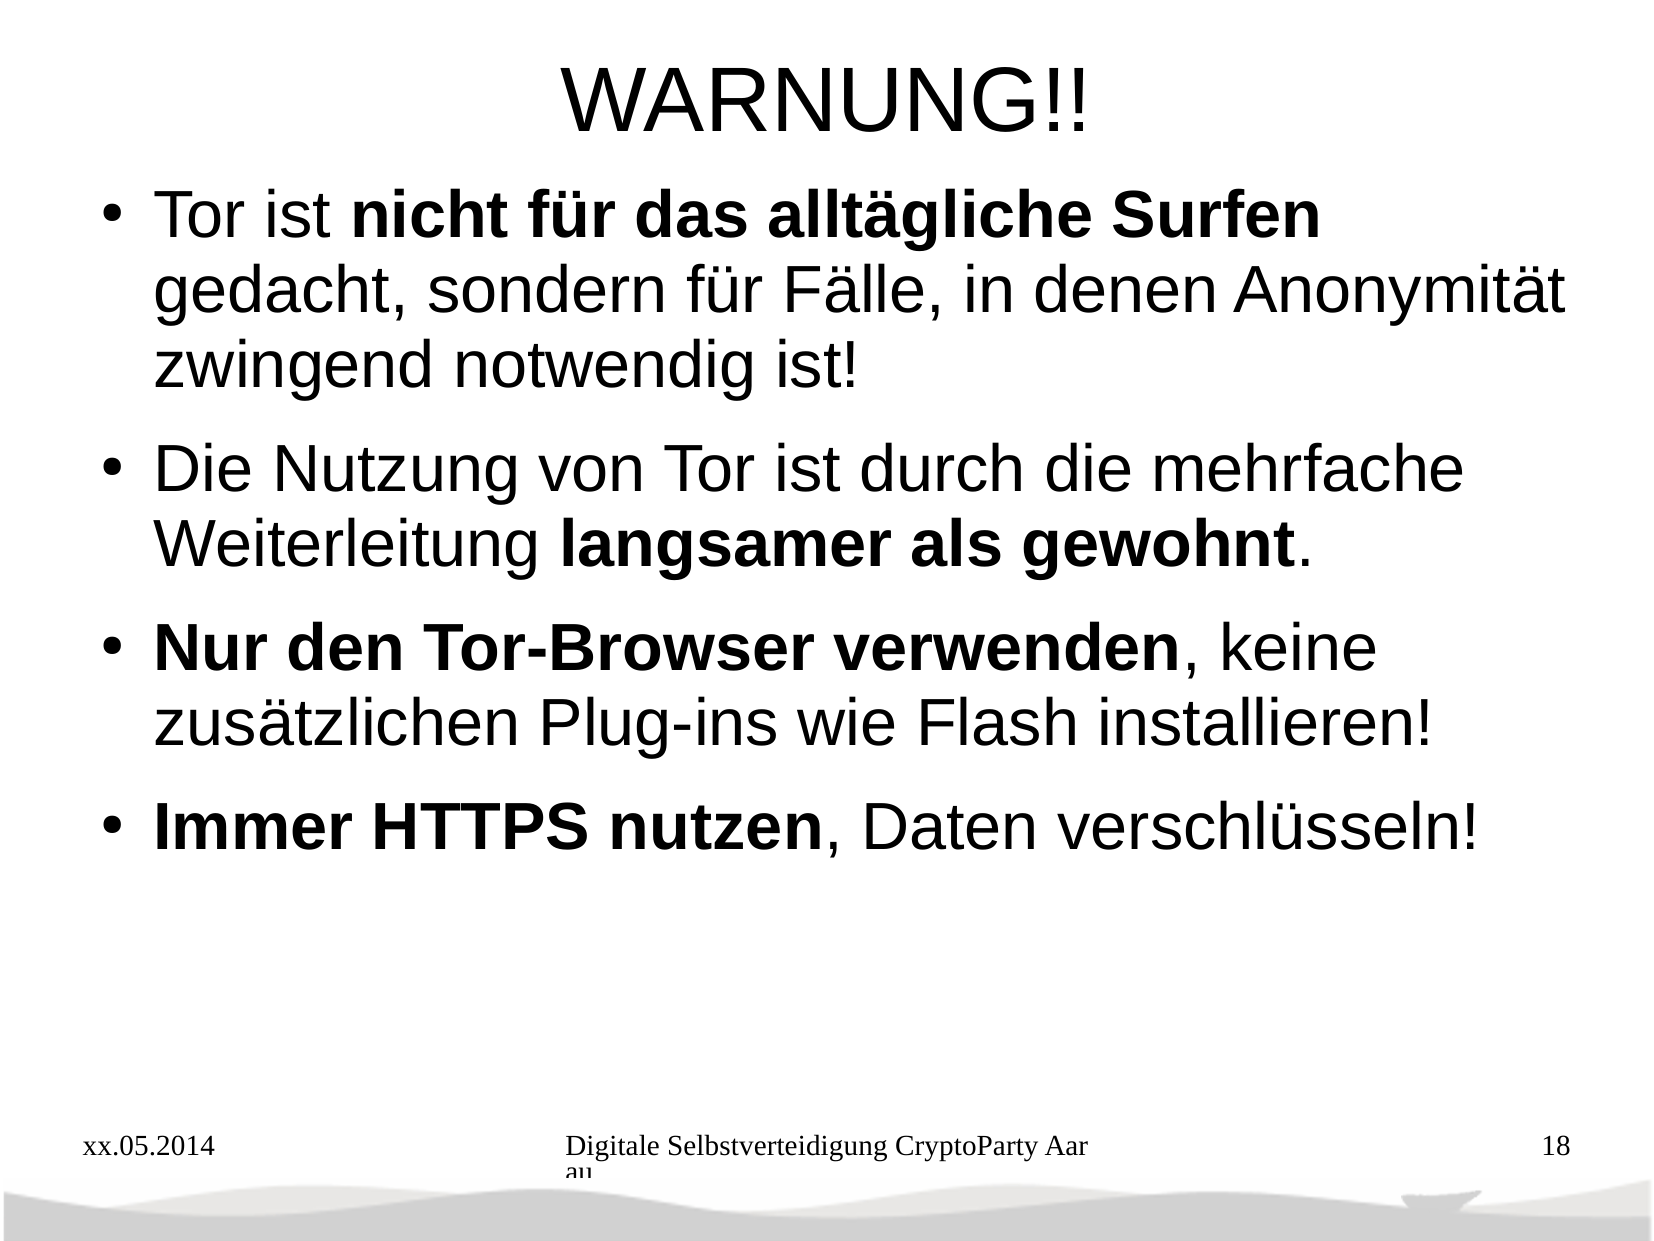

# WARNUNG!!
Tor ist nicht für das alltägliche Surfen gedacht, sondern für Fälle, in denen Anonymität zwingend notwendig ist!
Die Nutzung von Tor ist durch die mehrfache Weiterleitung langsamer als gewohnt.
Nur den Tor-Browser verwenden, keine zusätzlichen Plug-ins wie Flash installieren!
Immer HTTPS nutzen, Daten verschlüsseln!
xx.05.2014
Digitale Selbstverteidigung CryptoParty Aarau
18